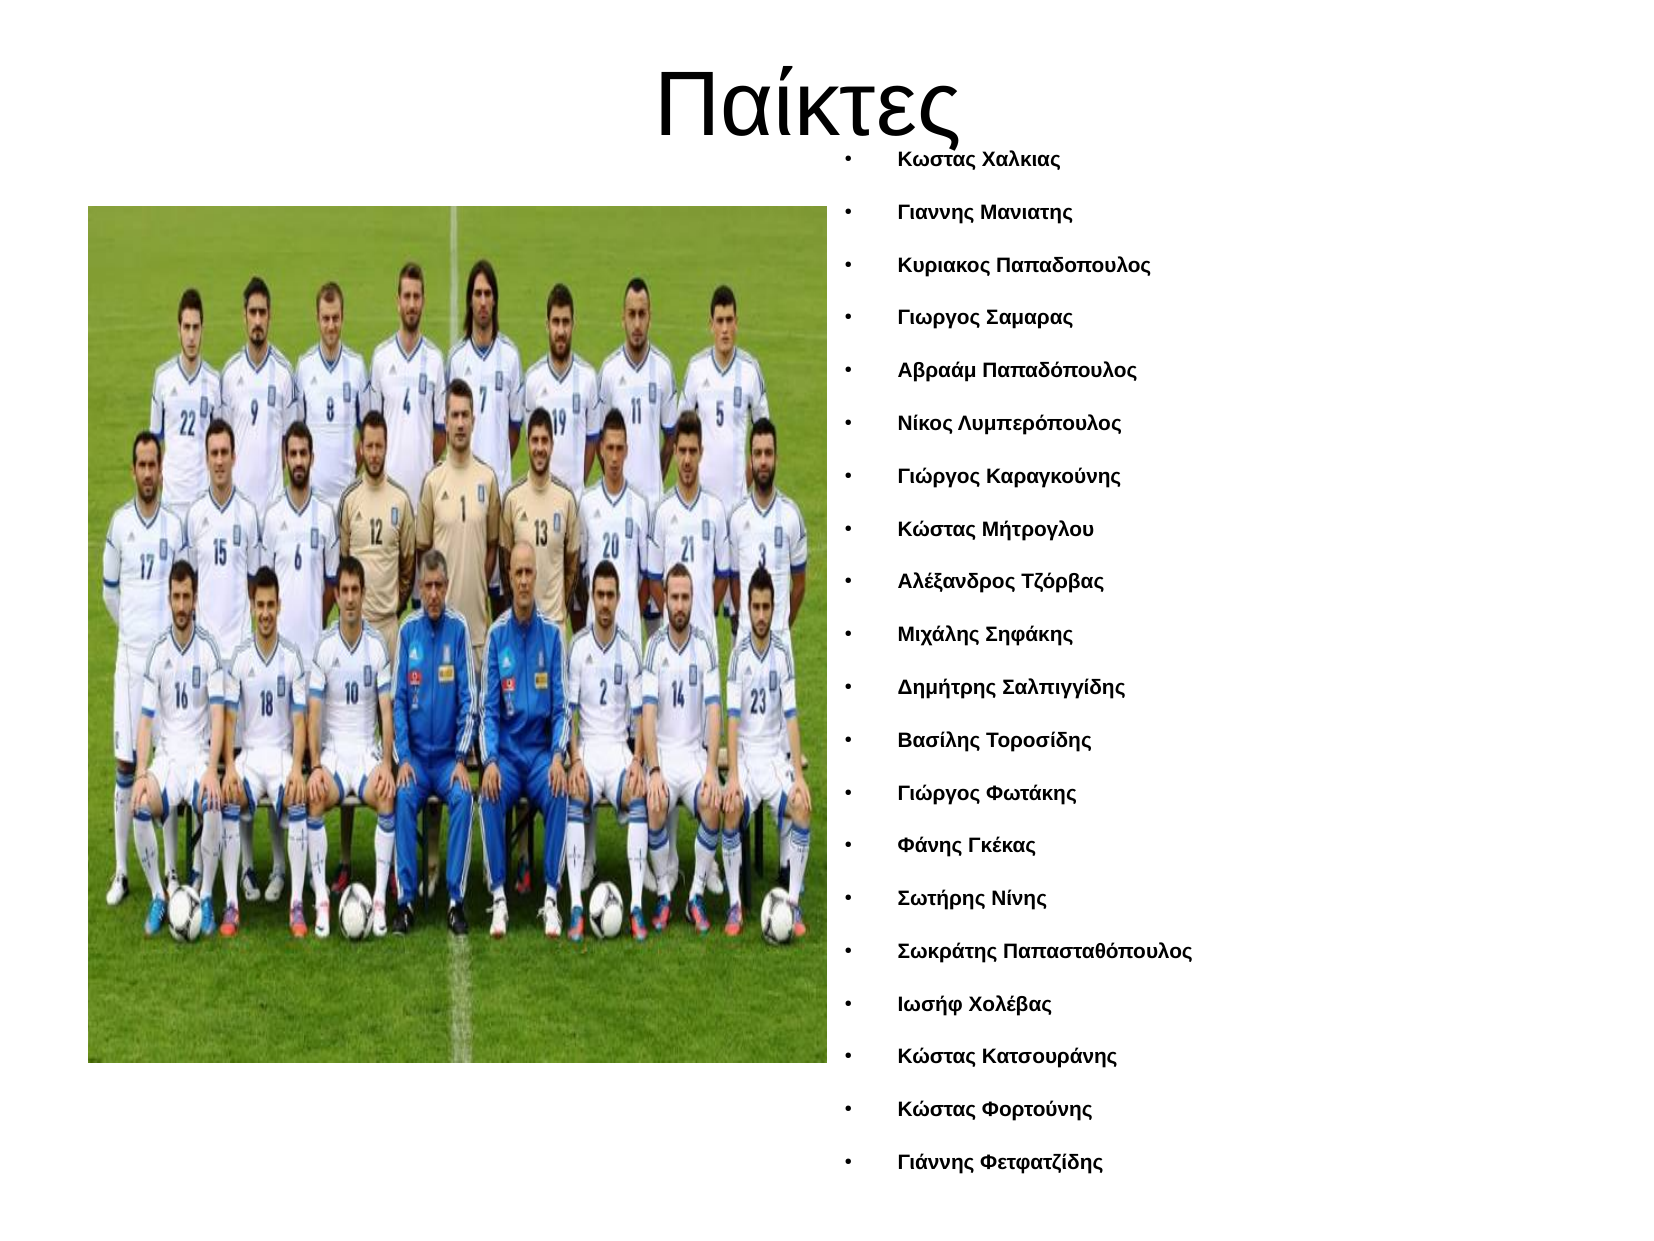

Παίκτες
# Κωστας Χαλκιας
Γιαννης Μανιατης
Κυριακος Παπαδοπουλος
Γιωργος Σαμαρας
Αβραάμ Παπαδόπουλος
Νίκος Λυμπερόπουλος
Γιώργος Καραγκούνης
Κώστας Μήτρογλου
Αλέξανδρος Τζόρβας
Μιχάλης Σηφάκης
Δημήτρης Σαλπιγγίδης
Βασίλης Τοροσίδης
Γιώργος Φωτάκης
Φάνης Γκέκας
Σωτήρης Νίνης
Σωκράτης Παπασταθόπουλος
Ιωσήφ Χολέβας
Κώστας Κατσουράνης
Κώστας Φορτούνης
Γιάννης Φετφατζίδης